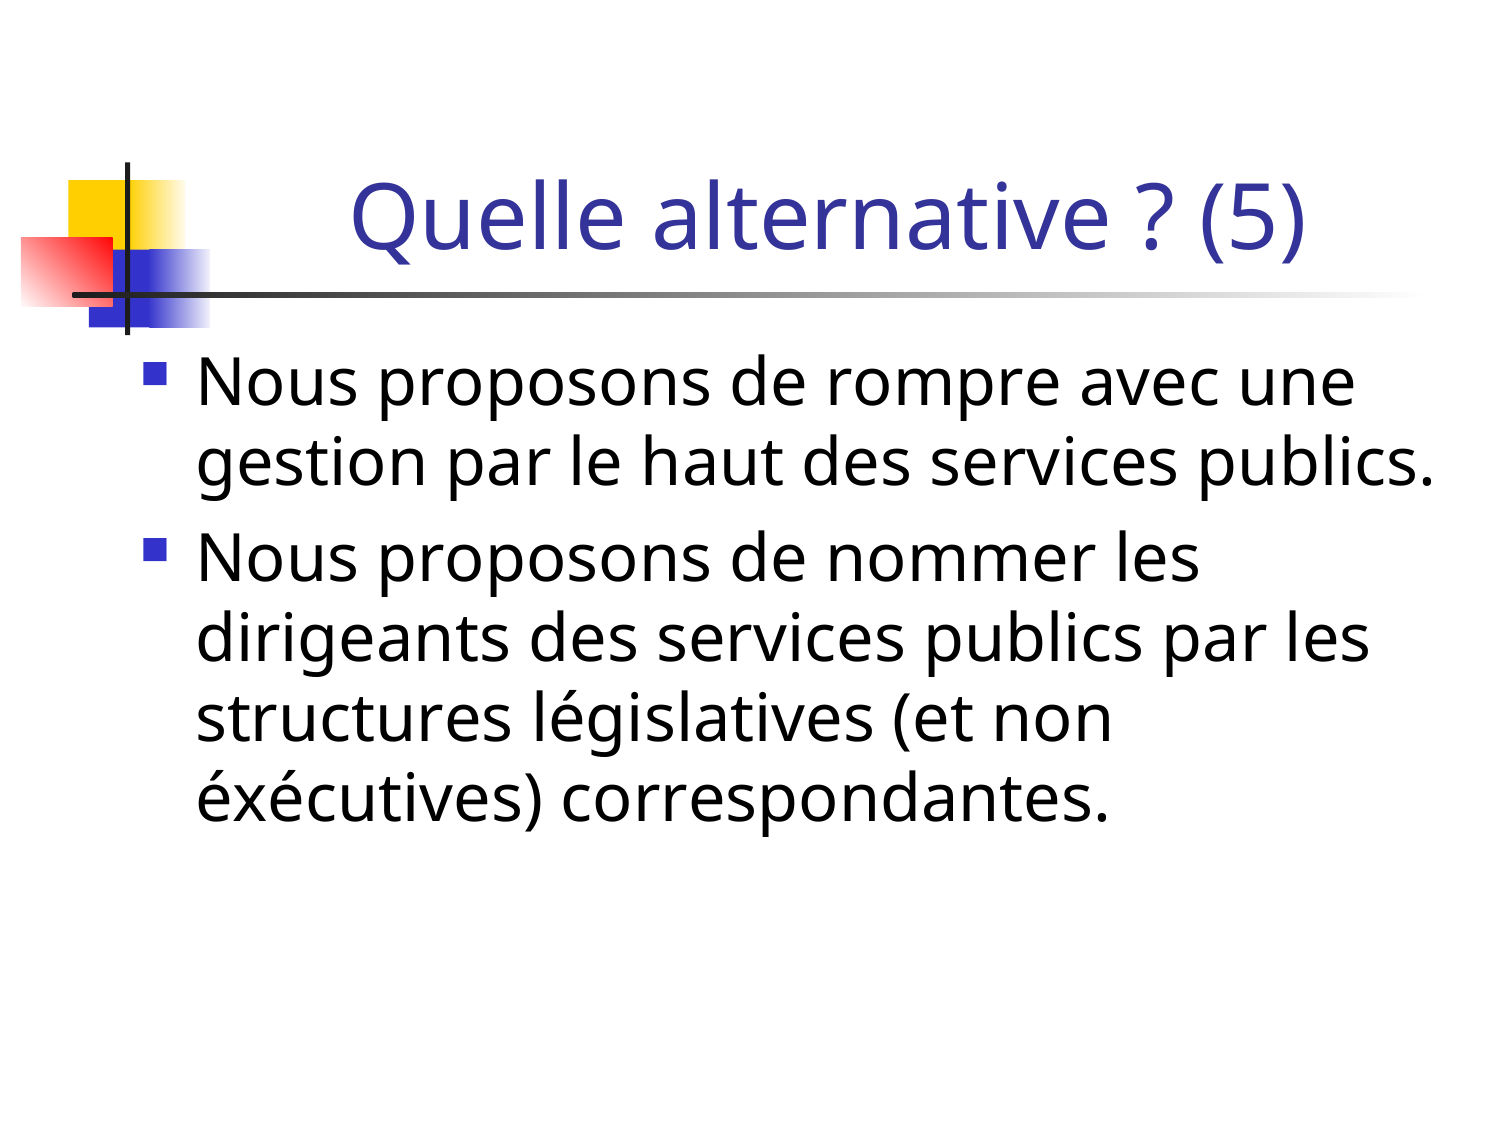

Quelle alternative ? (5)
Nous proposons de rompre avec une gestion par le haut des services publics.
Nous proposons de nommer les dirigeants des services publics par les structures législatives (et non éxécutives) correspondantes.